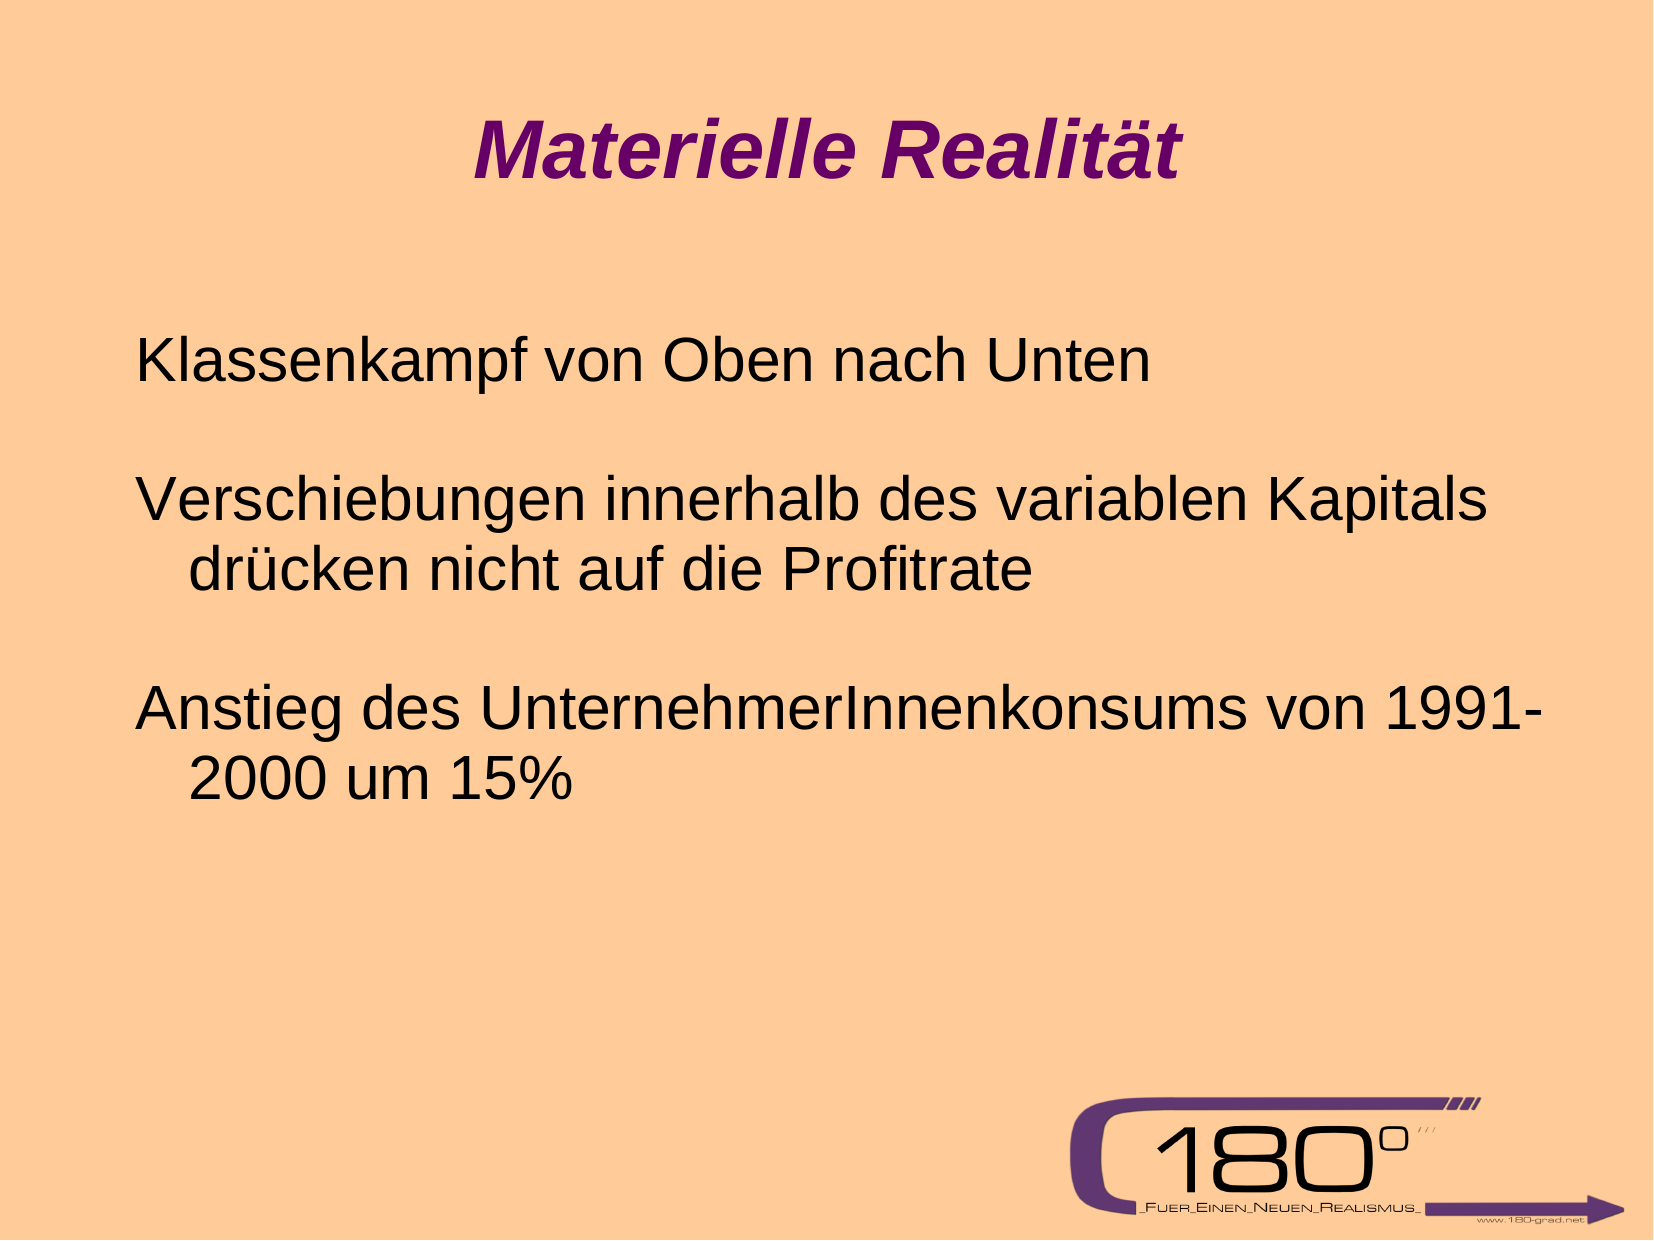

# Materielle Realität
Klassenkampf von Oben nach Unten
Verschiebungen innerhalb des variablen Kapitals drücken nicht auf die Profitrate
Anstieg des UnternehmerInnenkonsums von 1991-2000 um 15%